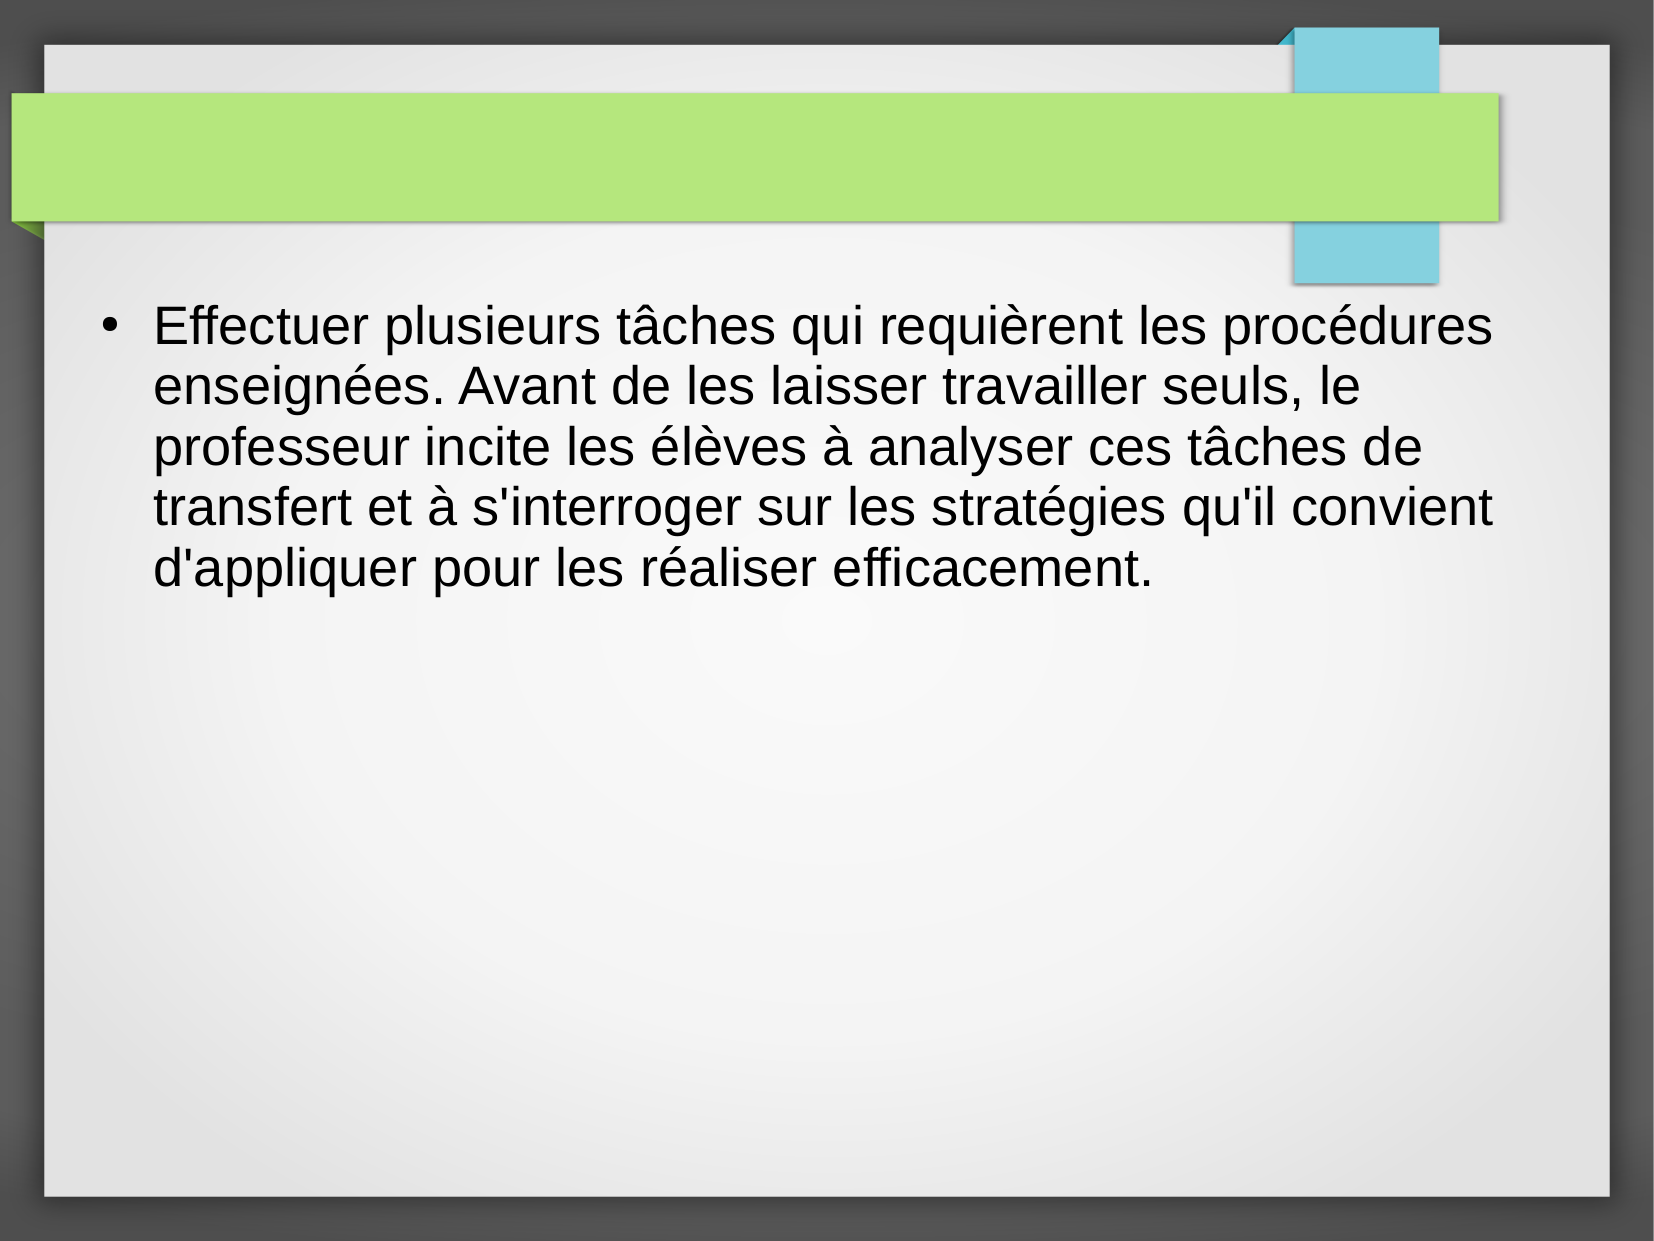

#
Effectuer plusieurs tâches qui requièrent les procédures enseignées. Avant de les laisser travailler seuls, le professeur incite les élèves à analyser ces tâches de transfert et à s'interroger sur les stratégies qu'il convient d'appliquer pour les réaliser efficacement.